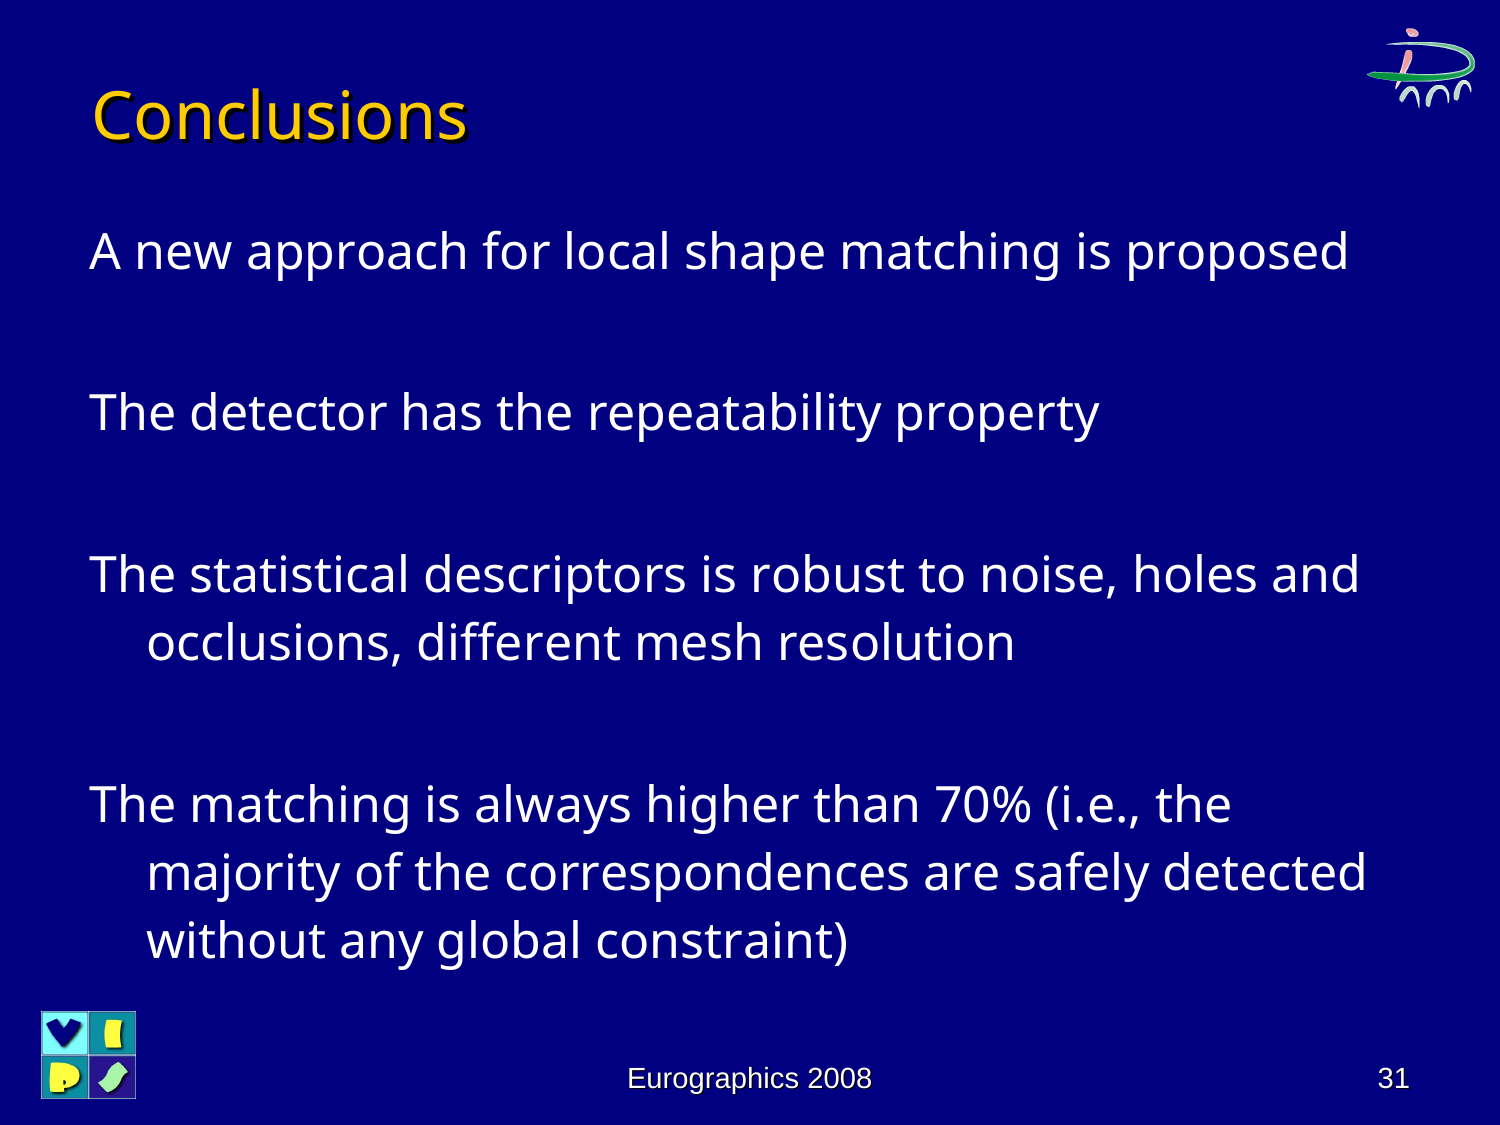

# Conclusions
A new approach for local shape matching is proposed
The detector has the repeatability property
The statistical descriptors is robust to noise, holes and occlusions, different mesh resolution
The matching is always higher than 70% (i.e., the majority of the correspondences are safely detected without any global constraint)
Eurographics 2008
31